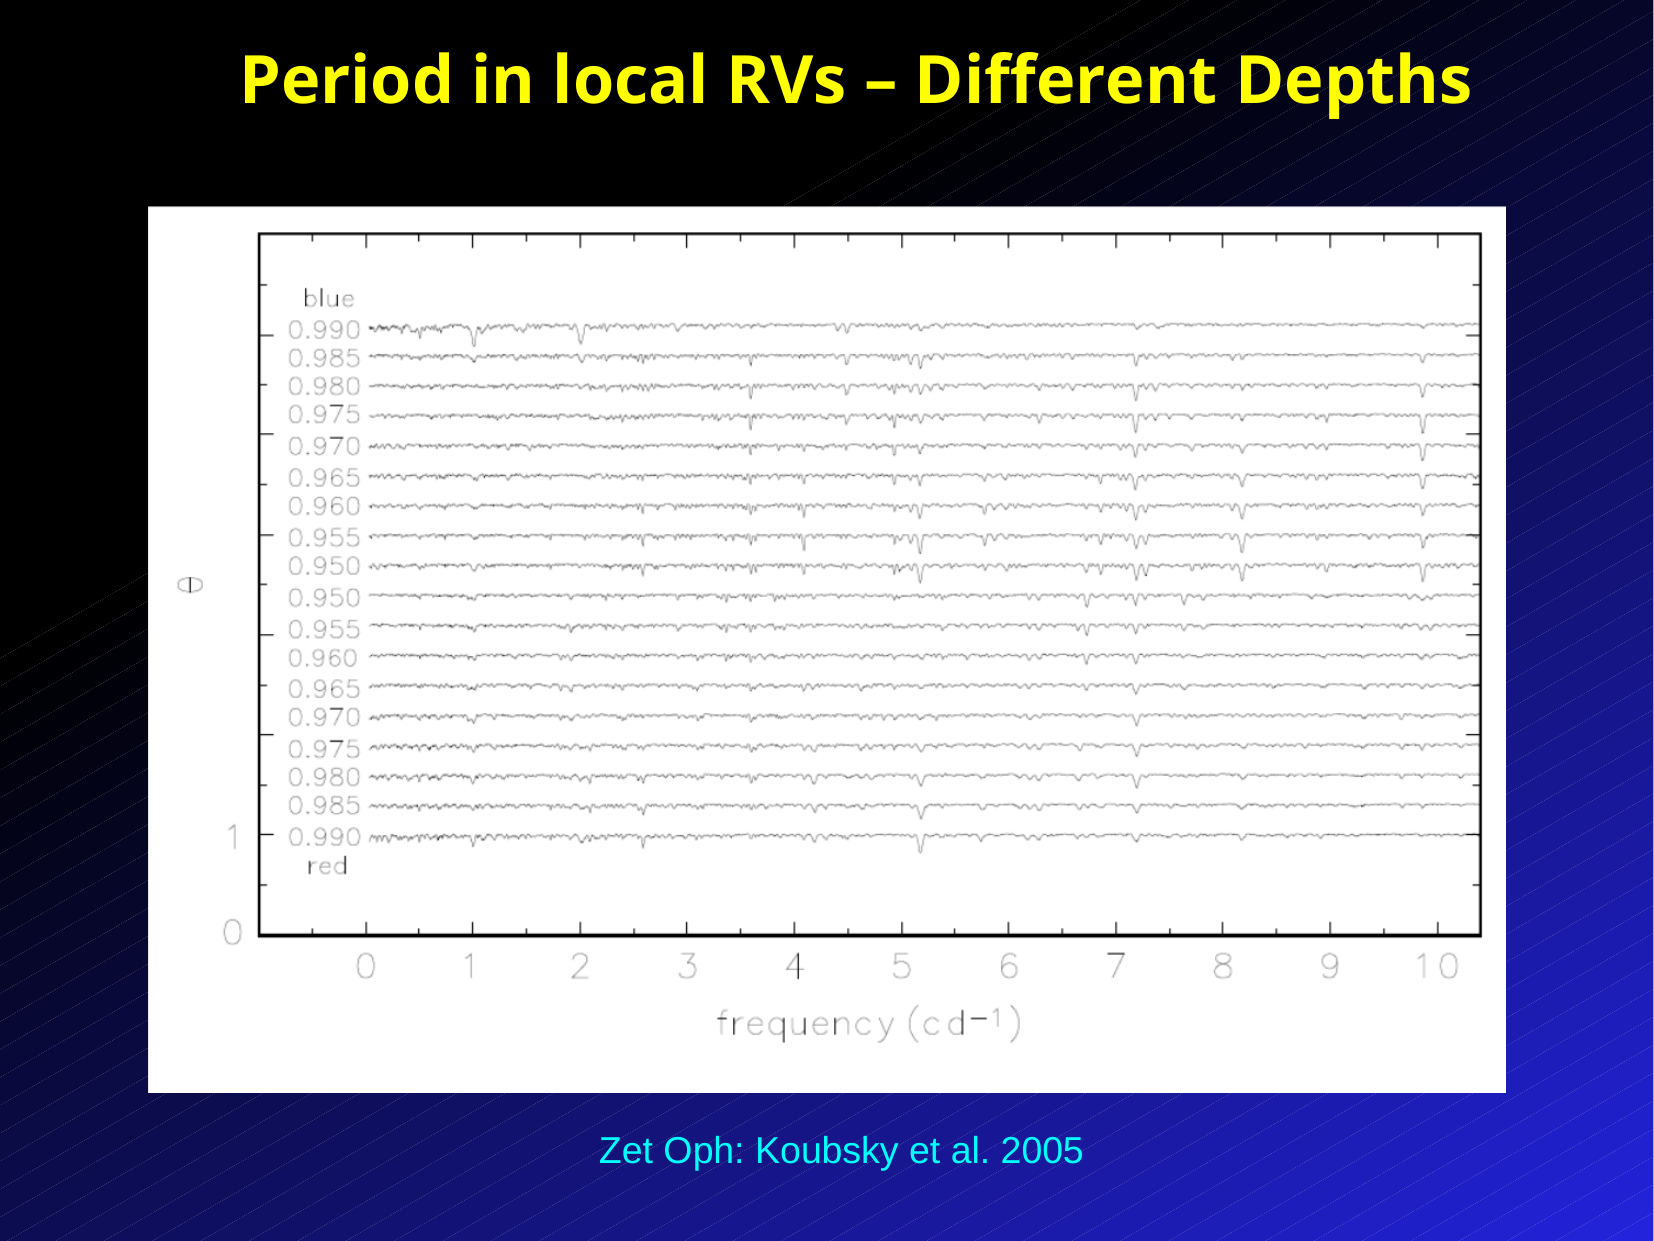

Period in local RVs – Different Depths
Zet Oph: Koubsky et al. 2005